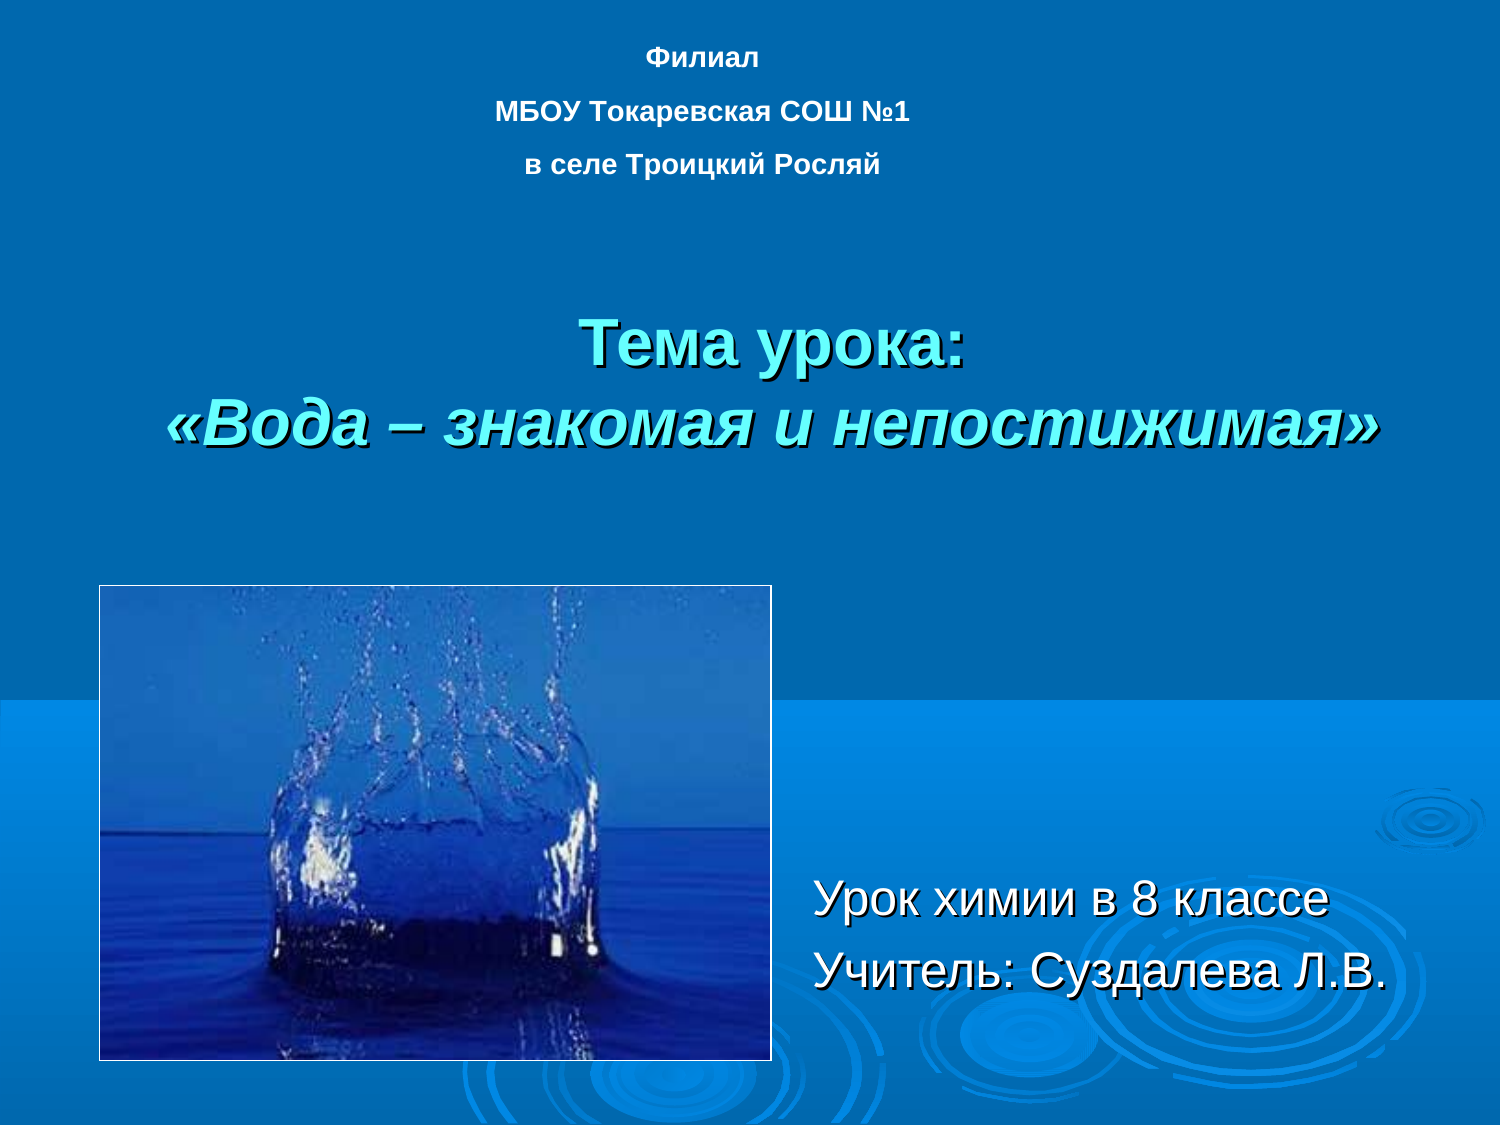

Филиал
МБОУ Токаревская СОШ №1
в селе Троицкий Росляй
# Тема урока: «Вода – знакомая и непостижимая»
Урок химии в 8 классе
Учитель: Суздалева Л.В.